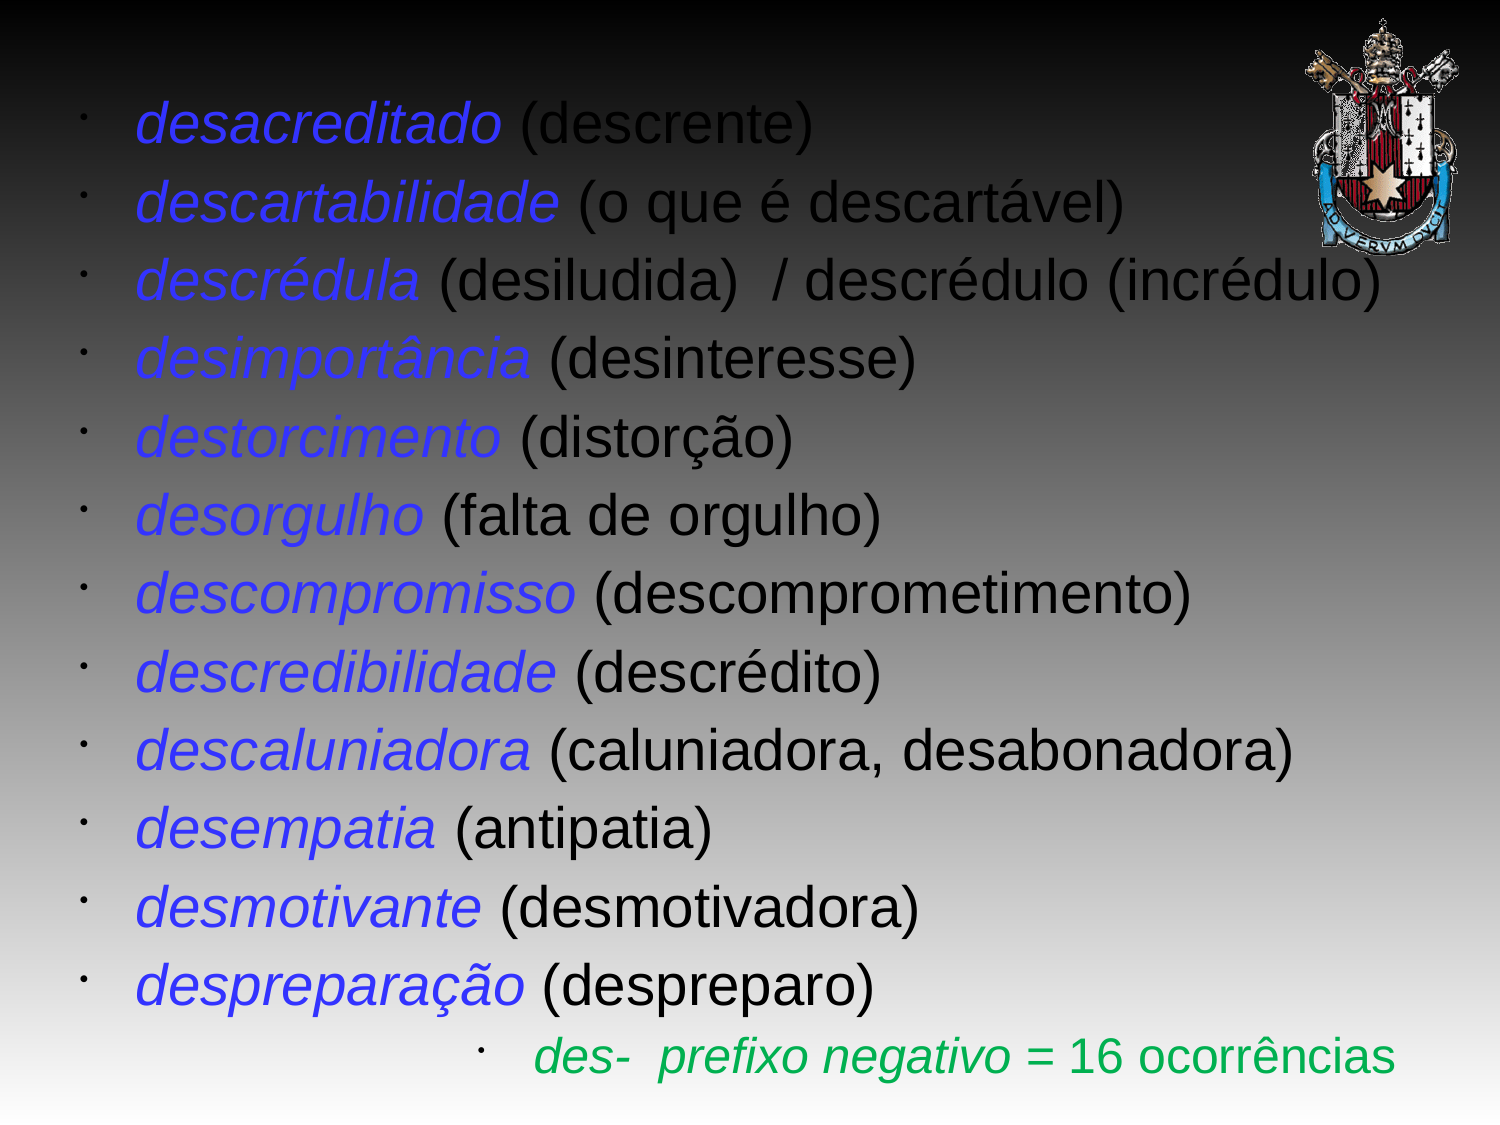

# desacreditado (descrente)
descartabilidade (o que é descartável)
descrédula (desiludida) / descrédulo (incrédulo)
desimportância (desinteresse)
destorcimento (distorção)
desorgulho (falta de orgulho)
descompromisso (descomprometimento)
descredibilidade (descrédito)
descaluniadora (caluniadora, desabonadora)
desempatia (antipatia)
desmotivante (desmotivadora)
despreparação (despreparo)
des- prefixo negativo = 16 ocorrências